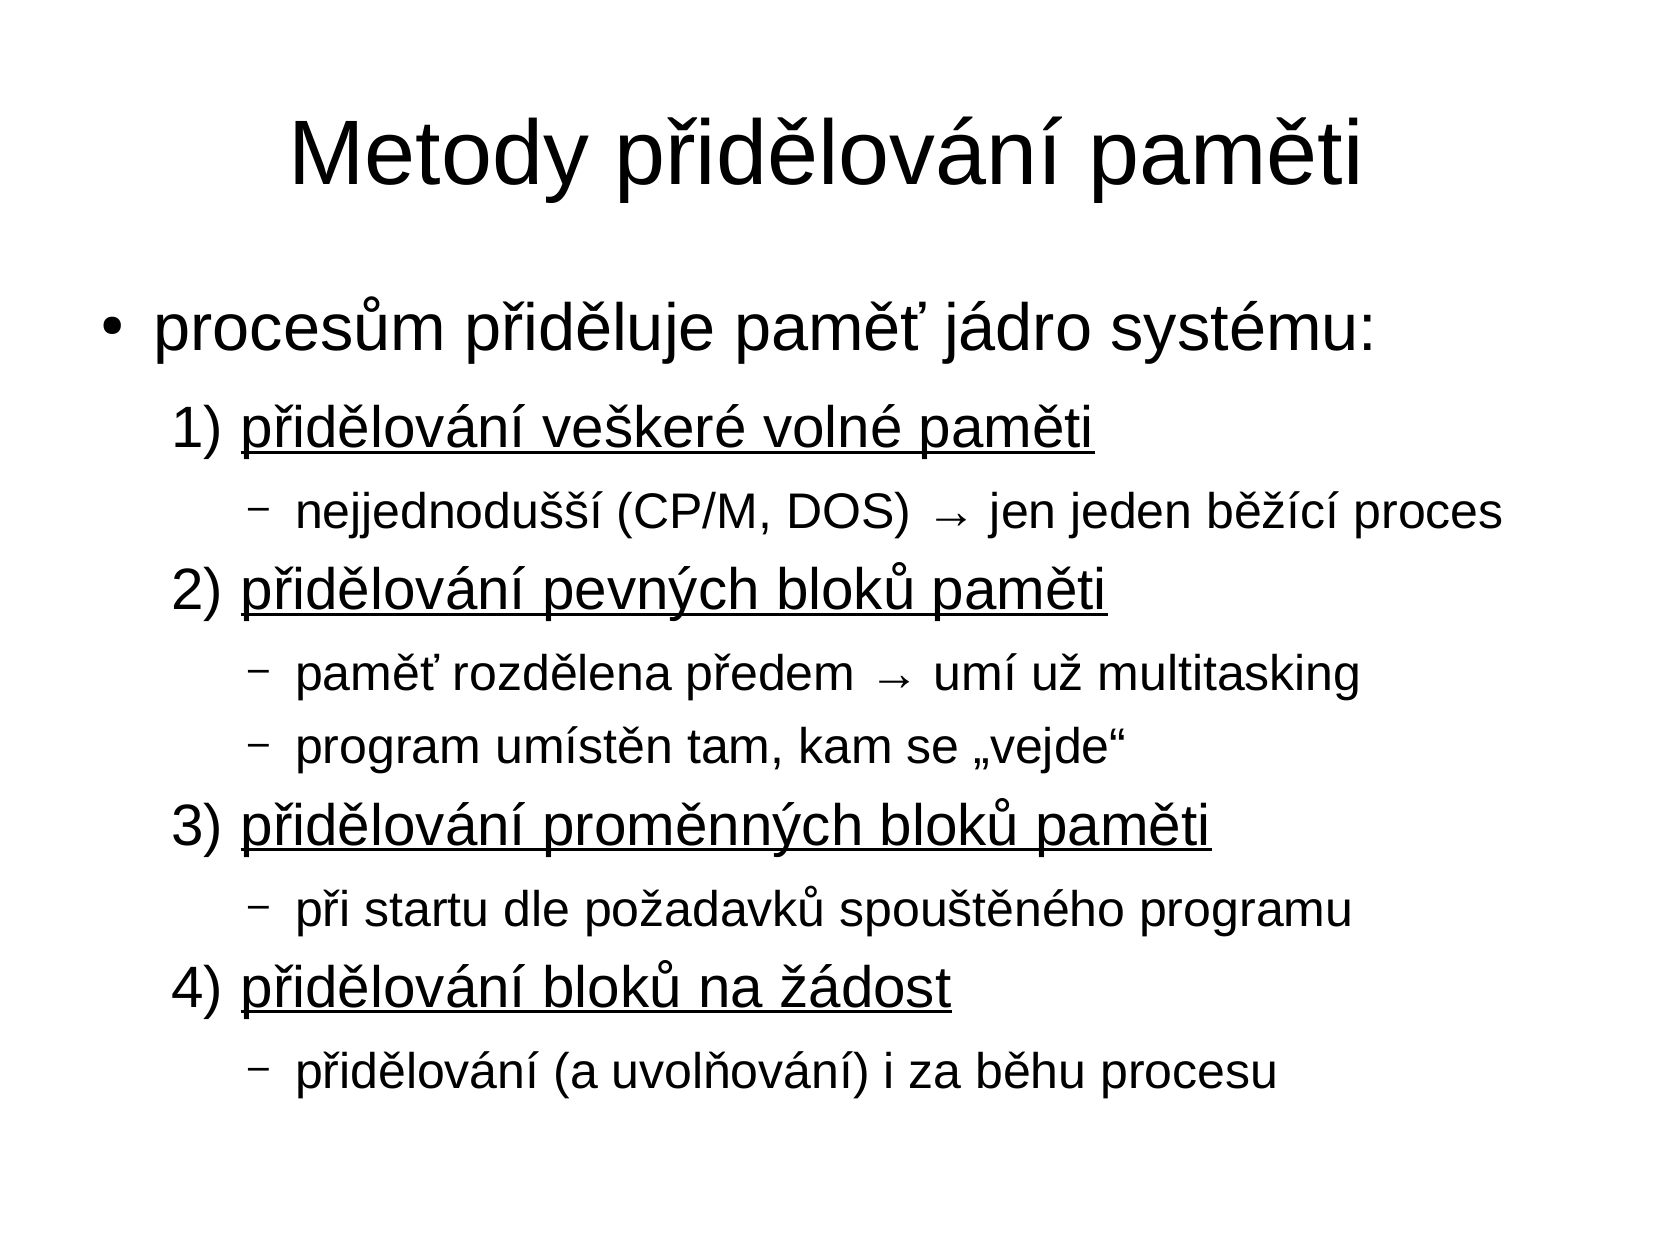

# Metody přidělování paměti
procesům přiděluje paměť jádro systému:
 přidělování veškeré volné paměti
nejjednodušší (CP/M, DOS) → jen jeden běžící proces
 přidělování pevných bloků paměti
paměť rozdělena předem → umí už multitasking
program umístěn tam, kam se „vejde“
 přidělování proměnných bloků paměti
při startu dle požadavků spouštěného programu
 přidělování bloků na žádost
přidělování (a uvolňování) i za běhu procesu